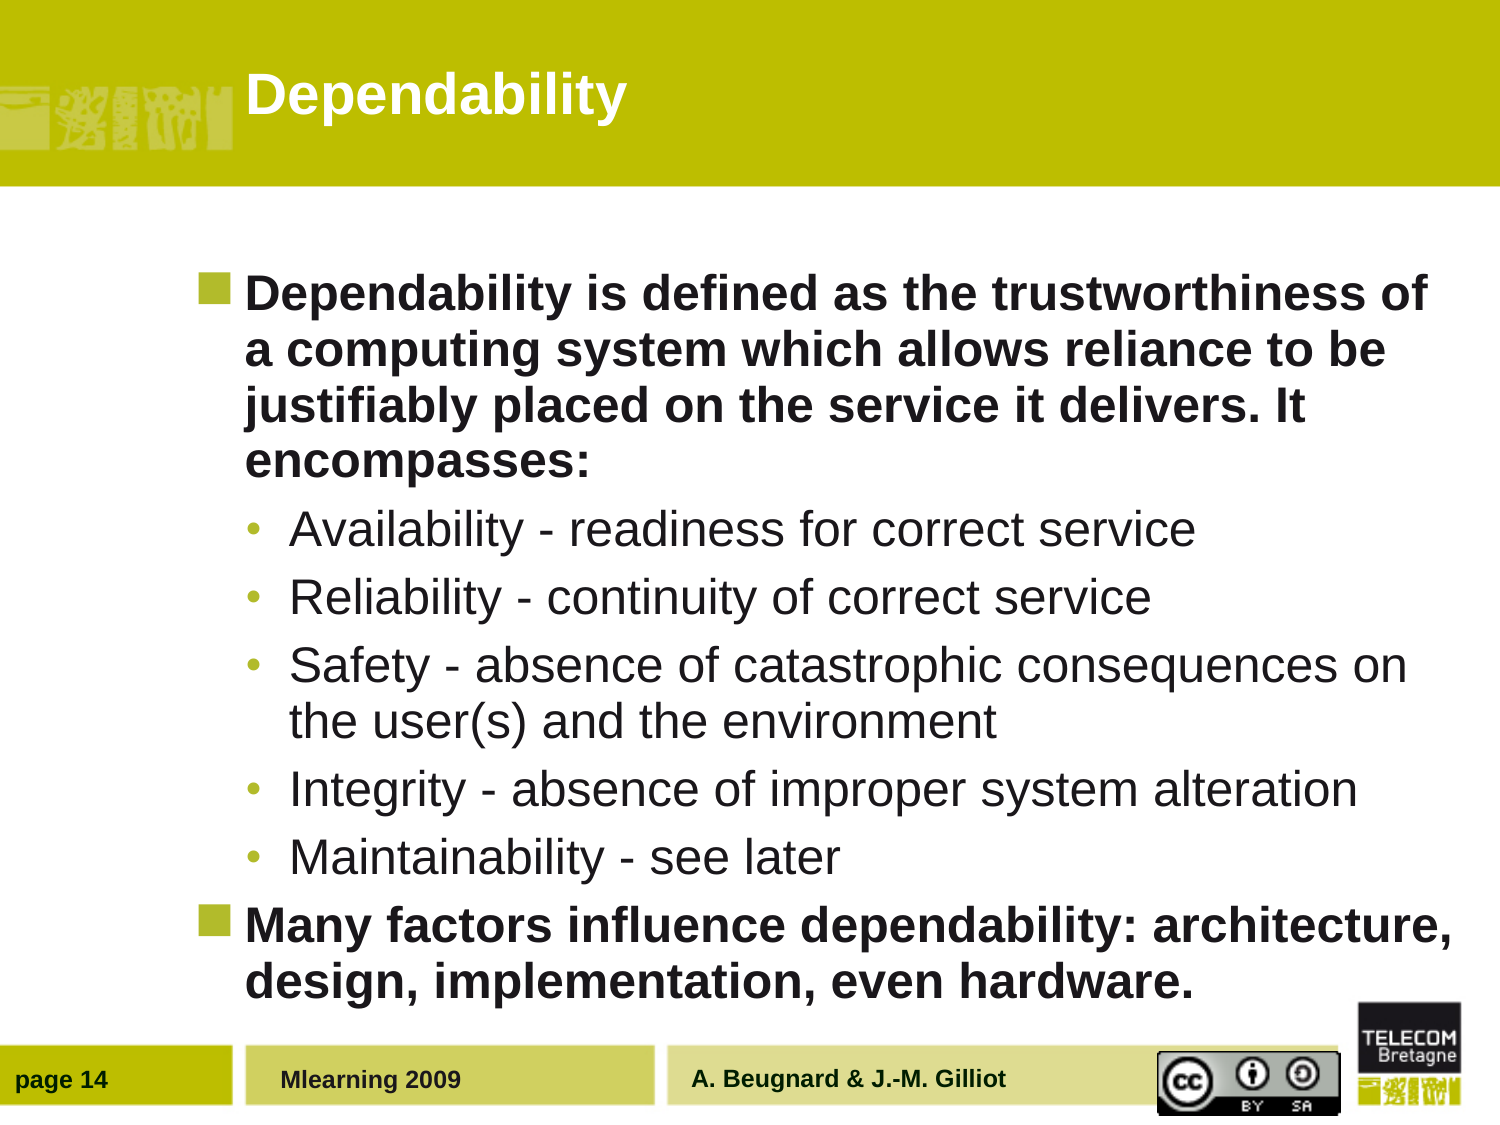

# Dependability
Dependability is defined as the trustworthiness of a computing system which allows reliance to be justifiably placed on the service it delivers. It encompasses:
Availability - readiness for correct service
Reliability - continuity of correct service
Safety - absence of catastrophic consequences on the user(s) and the environment
Integrity - absence of improper system alteration
Maintainability - see later
Many factors influence dependability: architecture, design, implementation, even hardware.
14